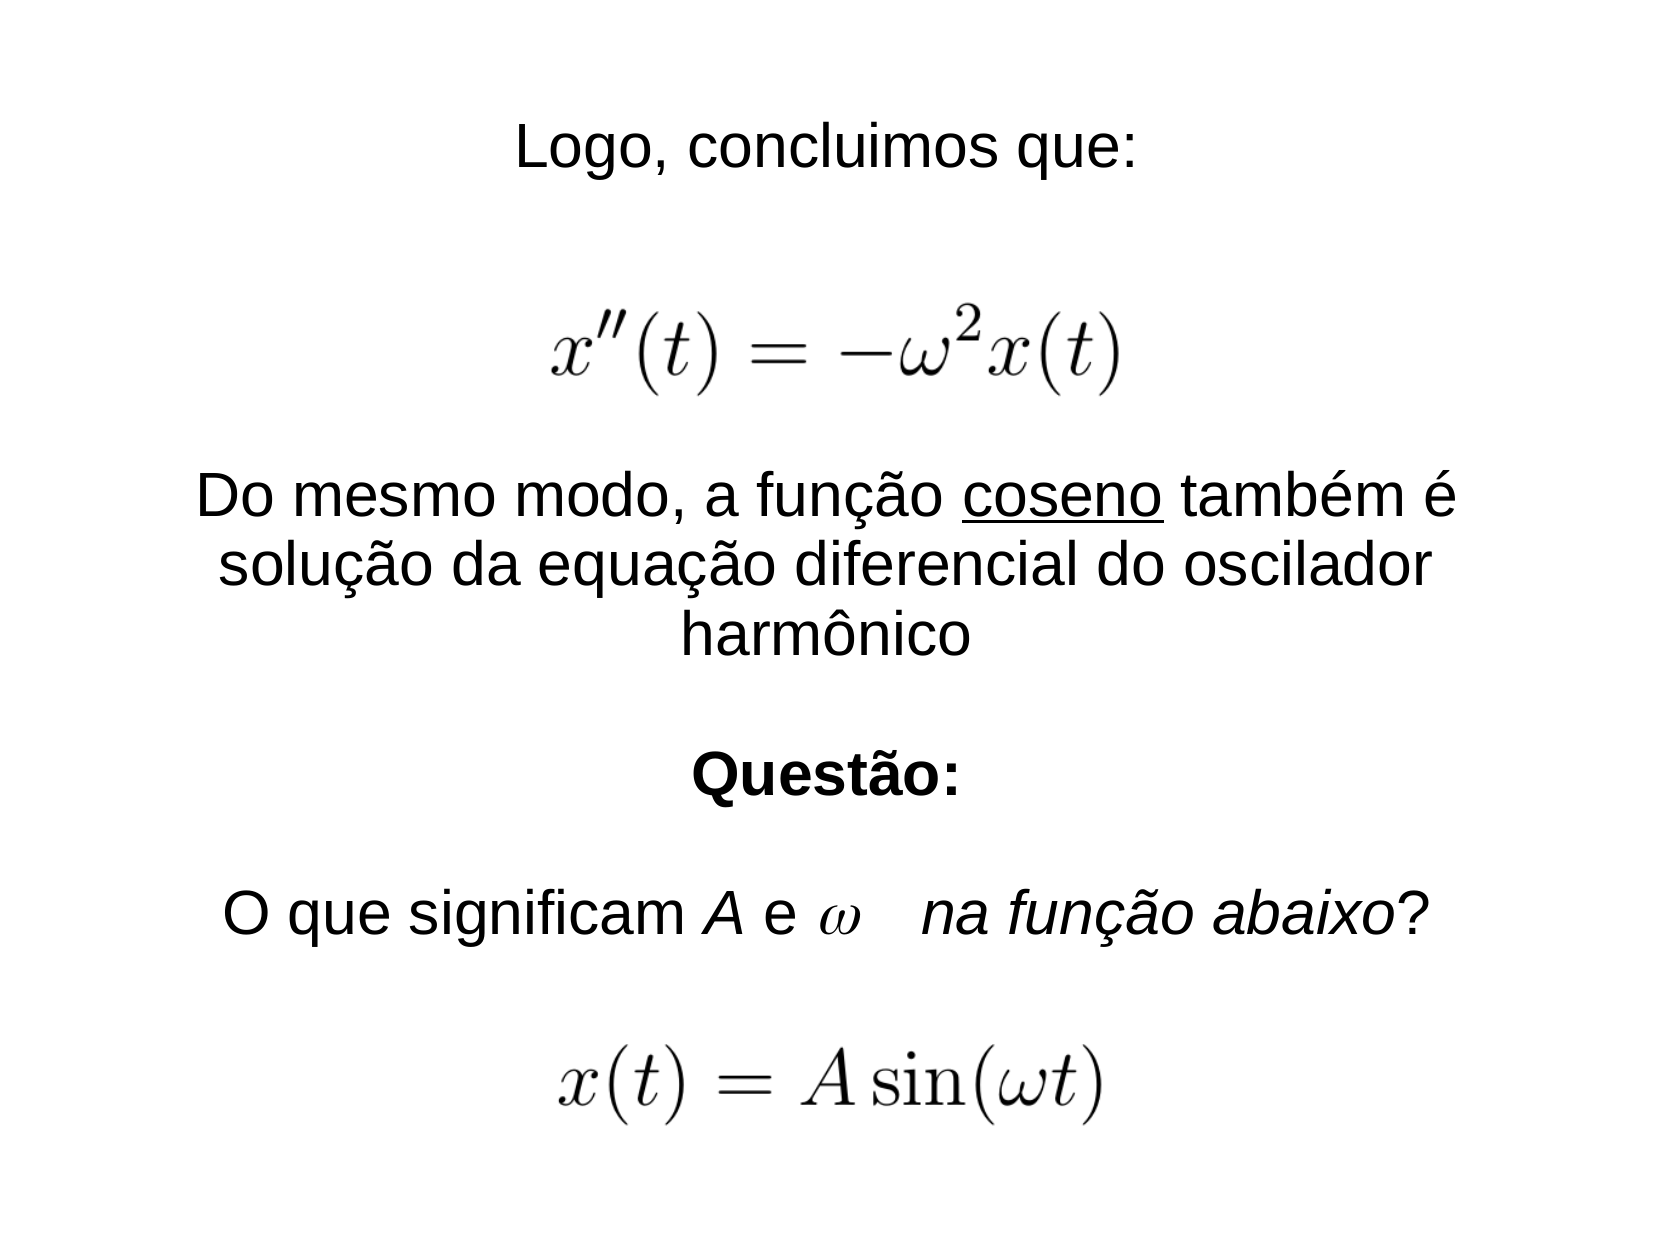

# Logo, concluimos que:
Do mesmo modo, a função coseno também é solução da equação diferencial do oscilador harmônico
Questão:
O que significam A e w na função abaixo?